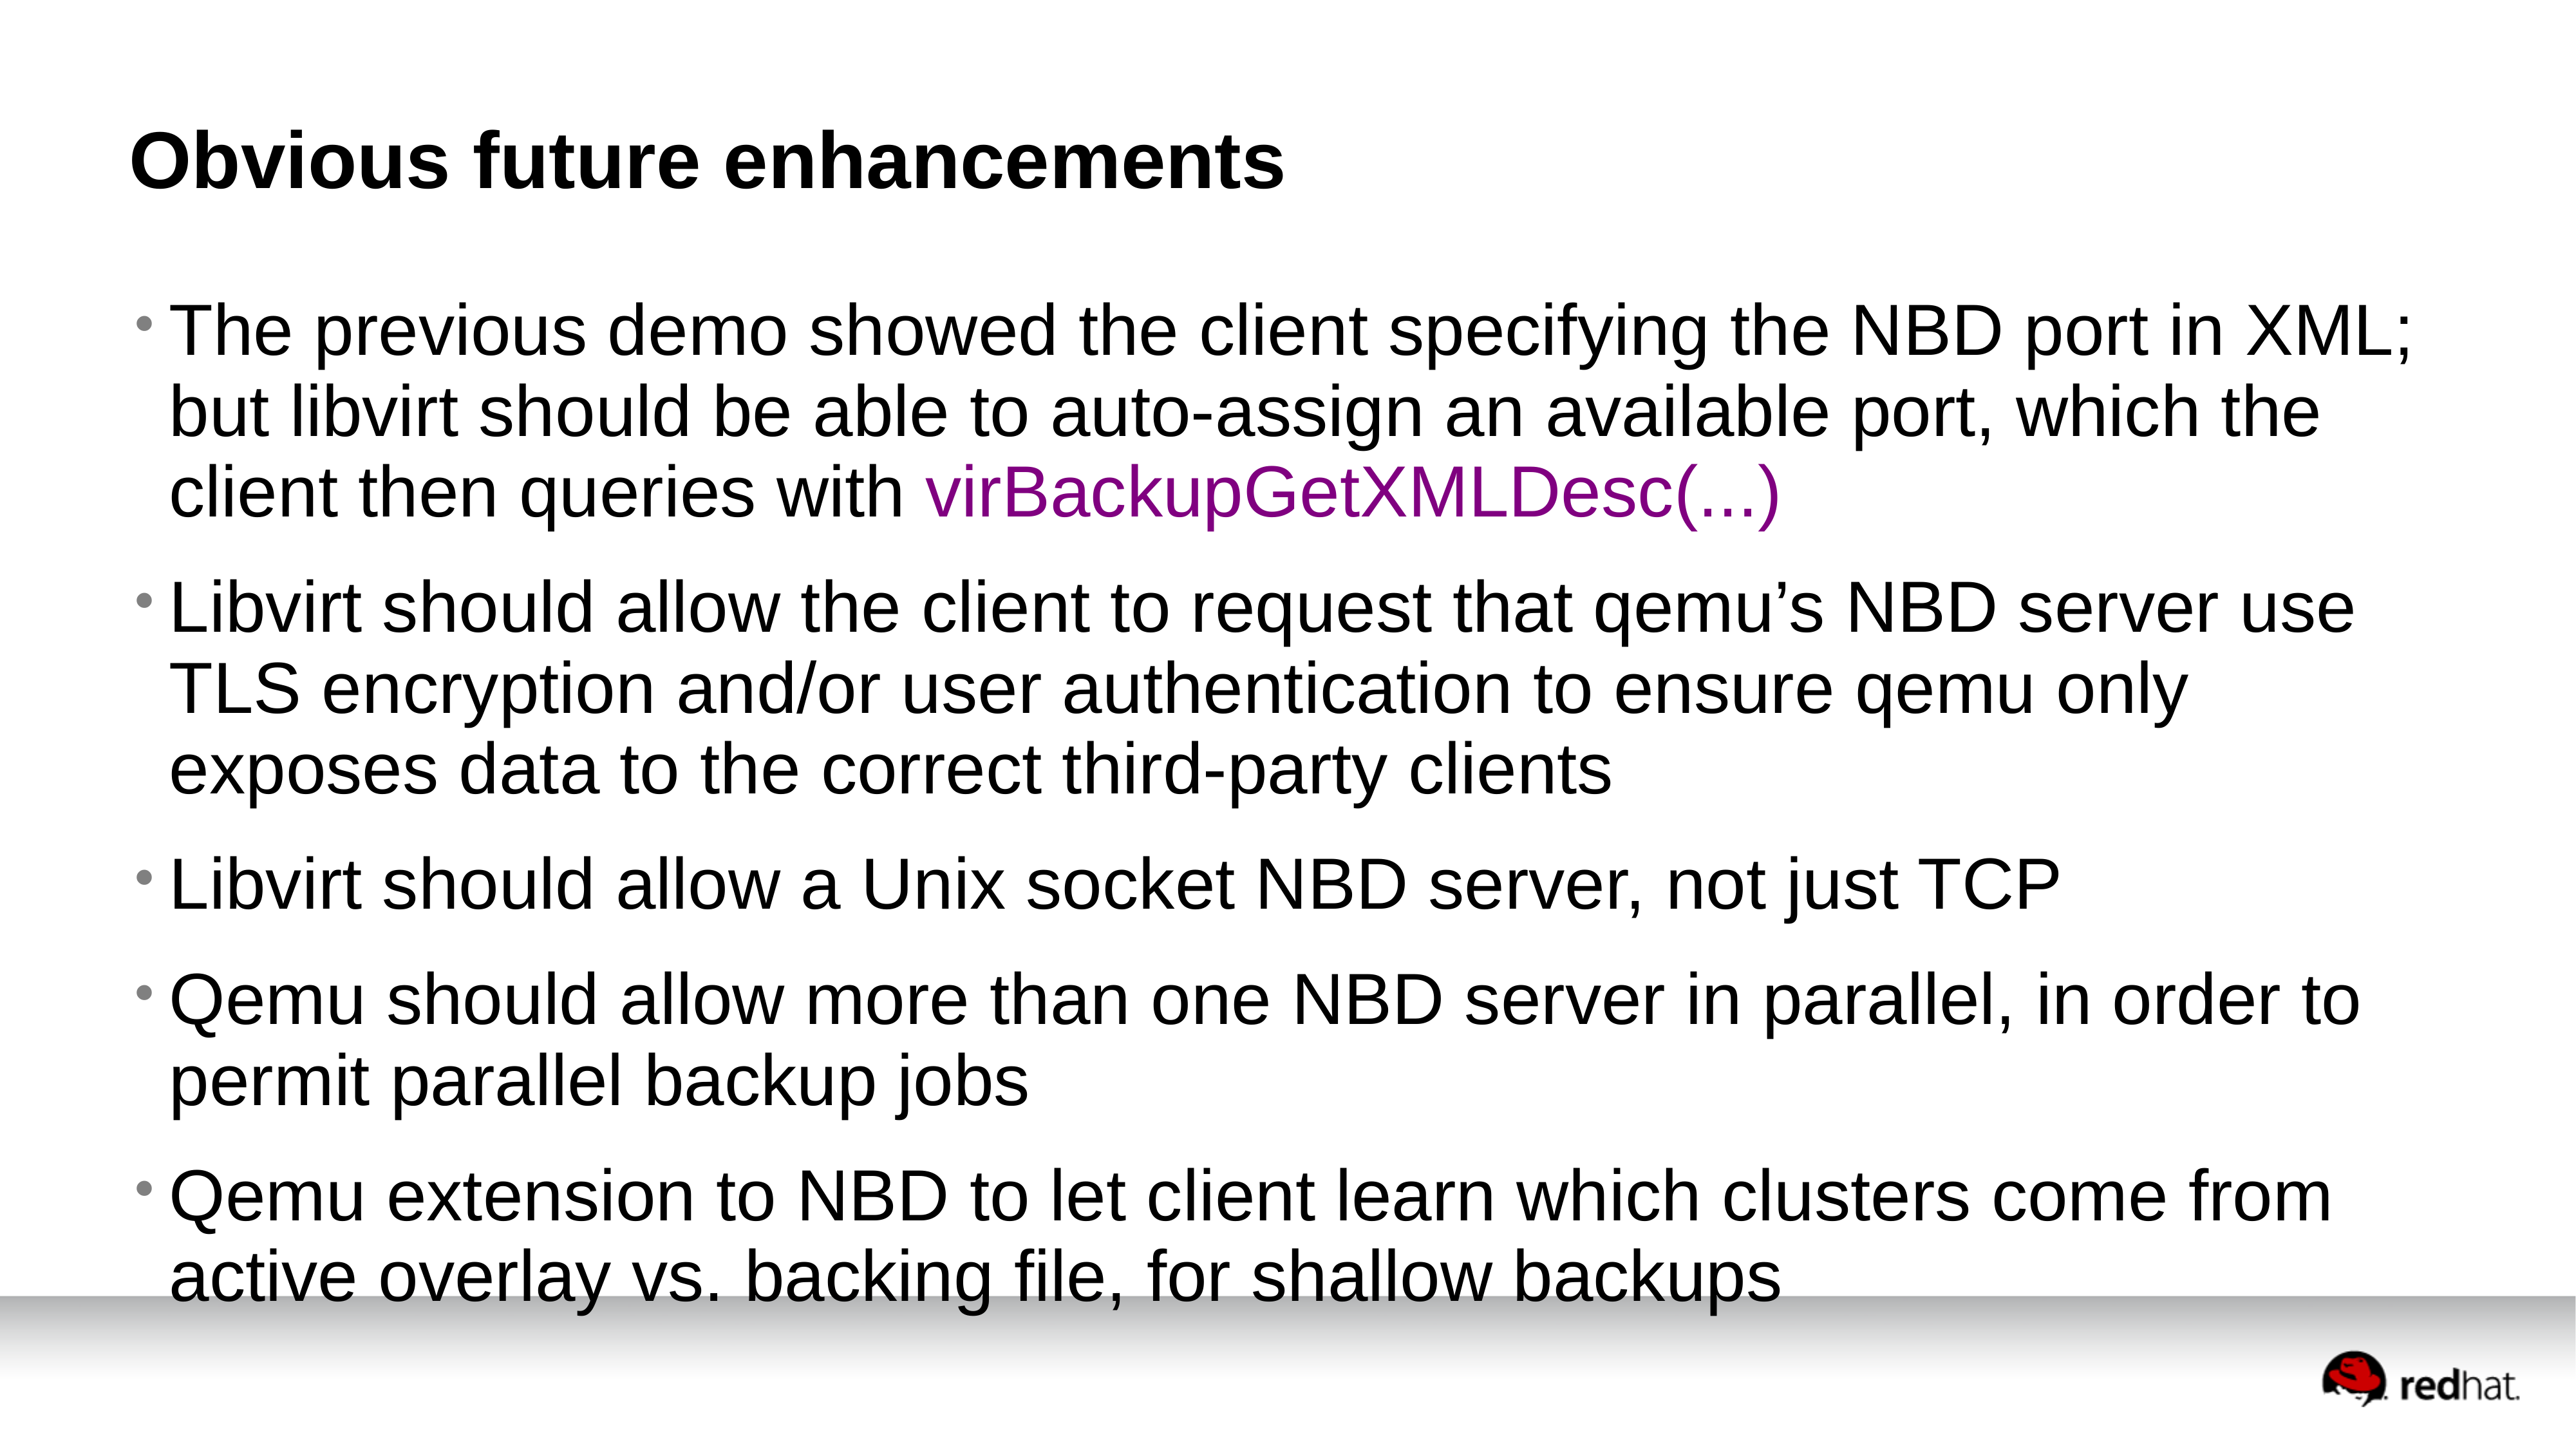

# Obvious future enhancements
The previous demo showed the client specifying the NBD port in XML; but libvirt should be able to auto-assign an available port, which the client then queries with virBackupGetXMLDesc(...)
Libvirt should allow the client to request that qemu’s NBD server use TLS encryption and/or user authentication to ensure qemu only exposes data to the correct third-party clients
Libvirt should allow a Unix socket NBD server, not just TCP
Qemu should allow more than one NBD server in parallel, in order to permit parallel backup jobs
Qemu extension to NBD to let client learn which clusters come from active overlay vs. backing file, for shallow backups